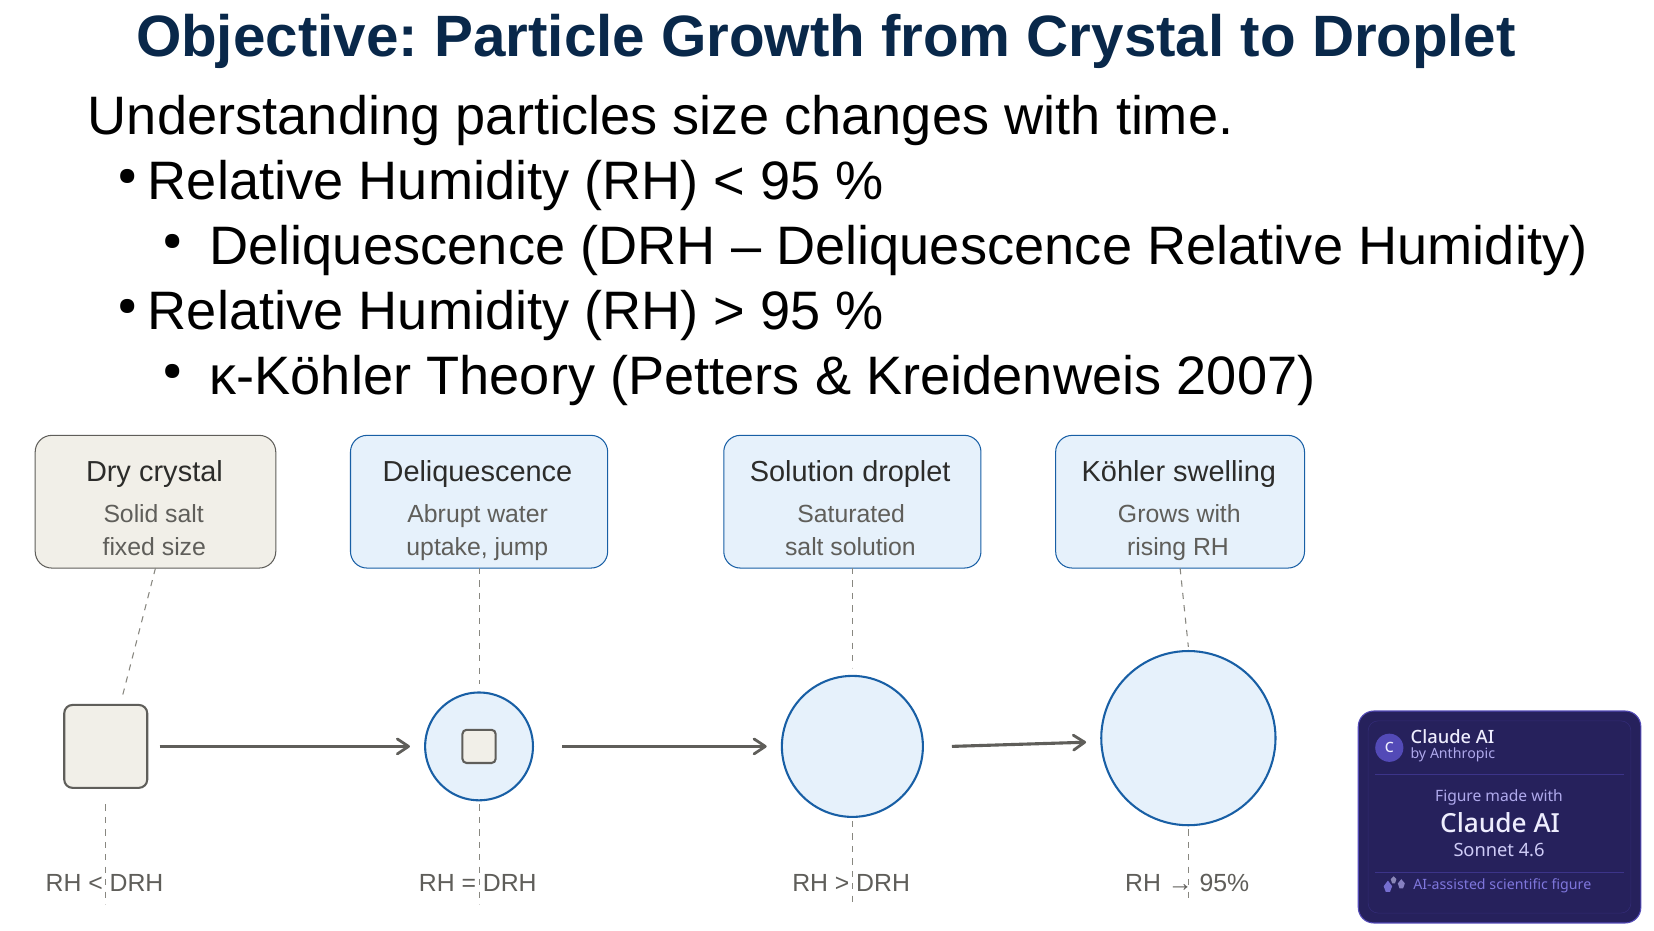

# Objective: Particle Growth from Crystal to Droplet
Understanding particles size changes with time.
Relative Humidity (RH) < 95 %
Deliquescence (DRH – Deliquescence Relative Humidity)
Relative Humidity (RH) > 95 %
κ-Köhler Theory (Petters & Kreidenweis 2007)